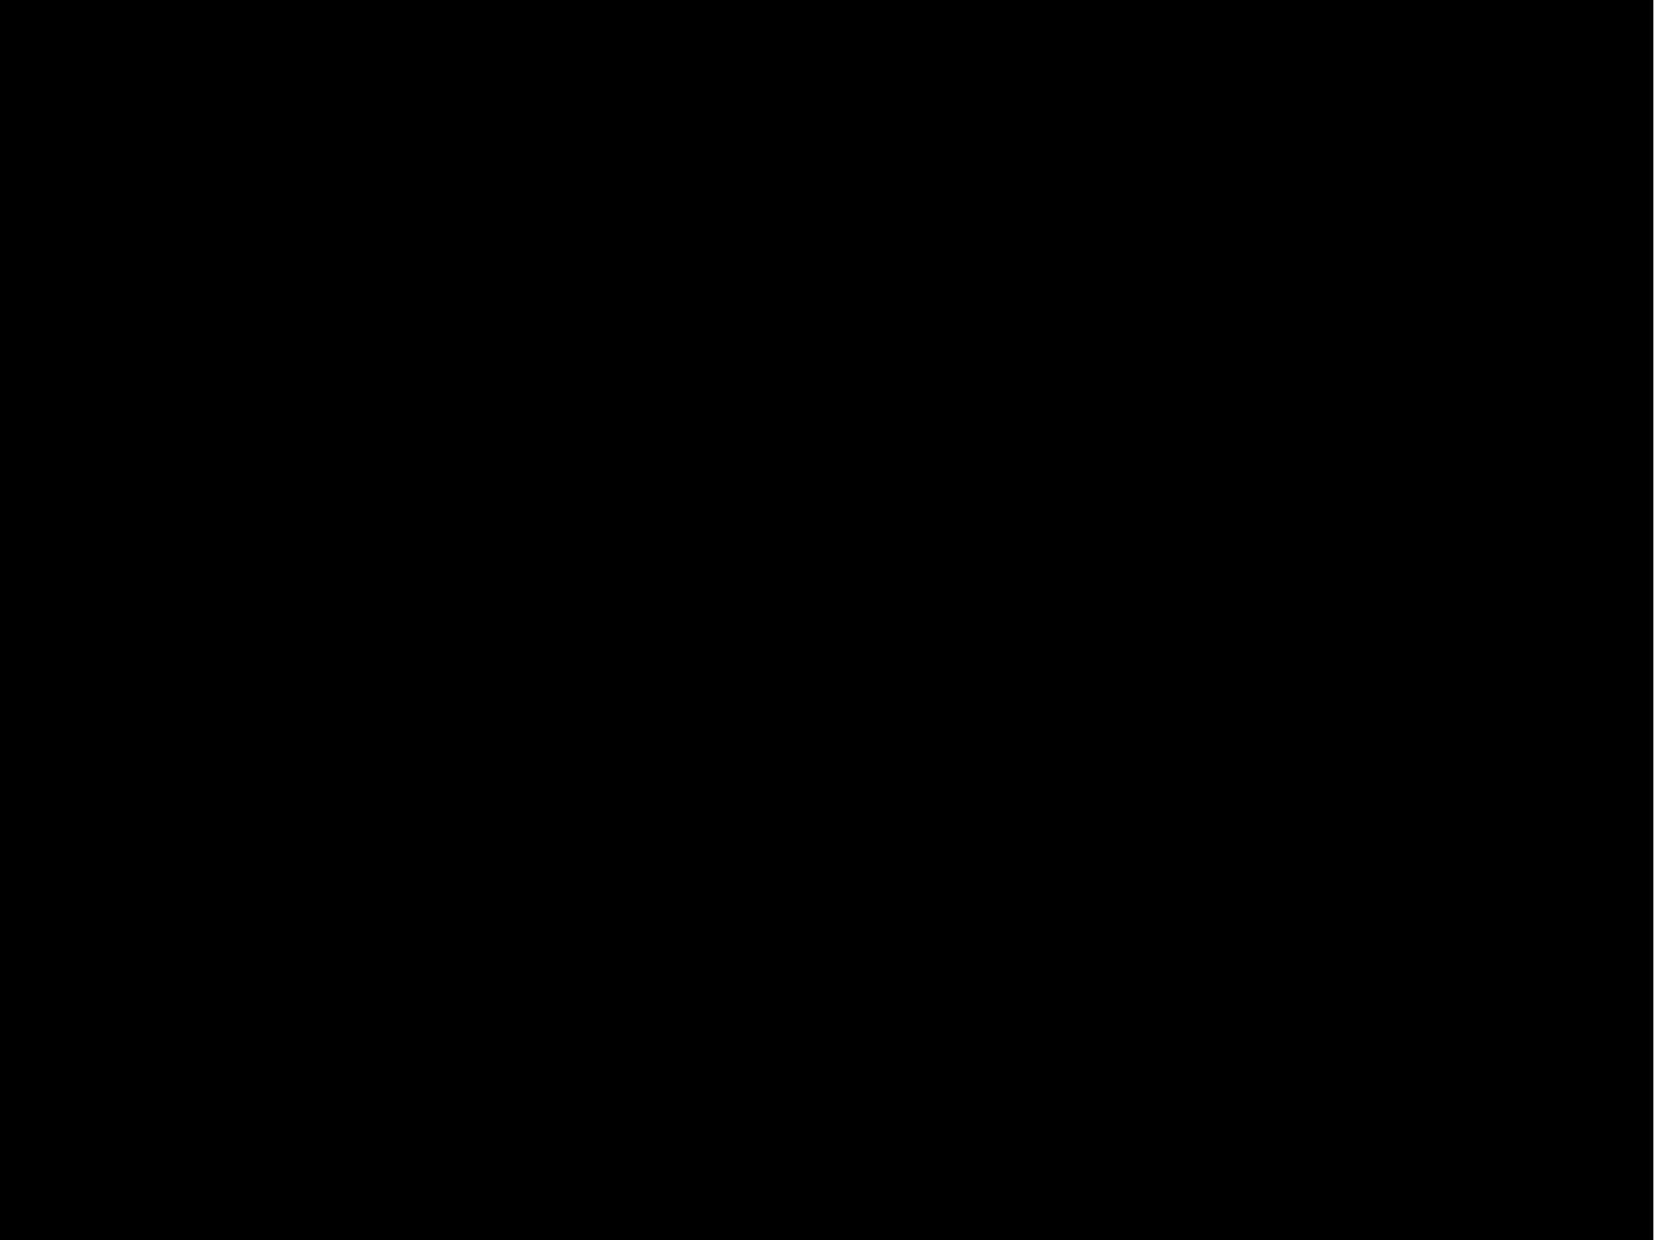

# Tu es le Dieu qui vient marcher sur nos chemins Nous rencontrer et nous accompagner.